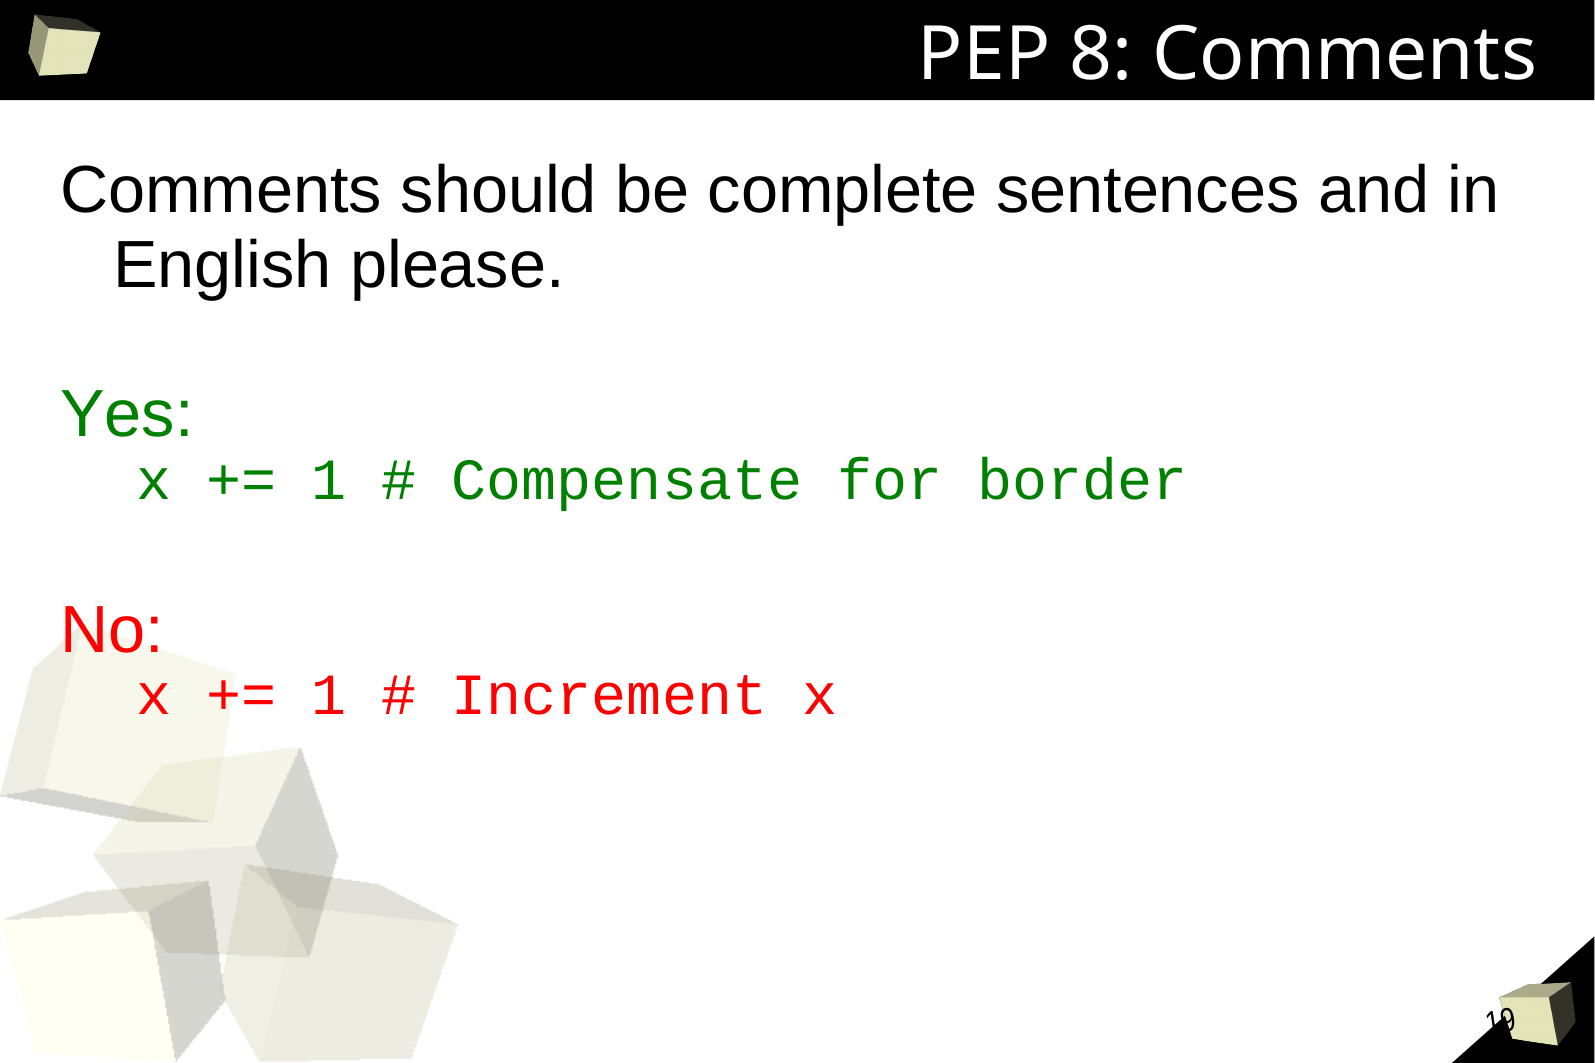

# PEP 8: Comments
Comments should be complete sentences and in English please.
Yes:
x += 1 # Compensate for border
No:
x += 1 # Increment x